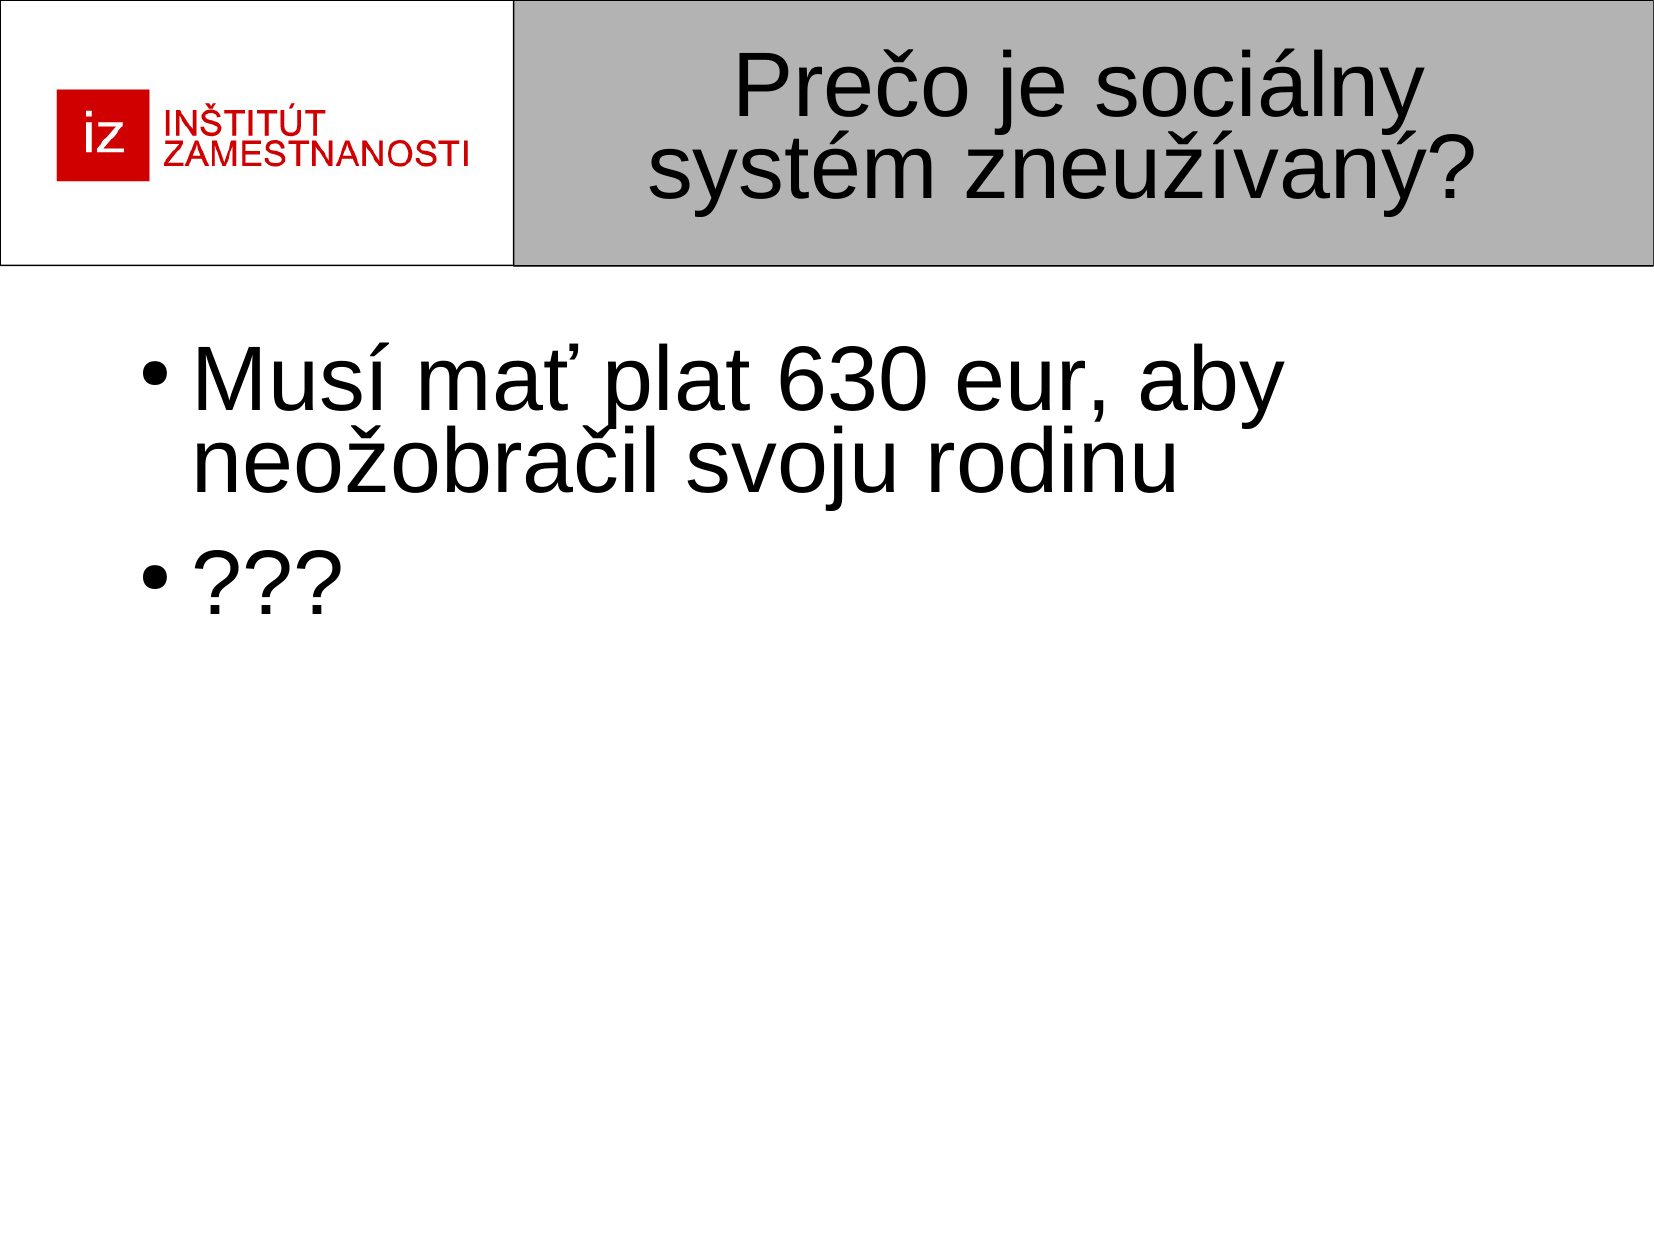

# Prečo je sociálny systém zneužívaný?
Musí mať plat 630 eur, aby neožobračil svoju rodinu
???